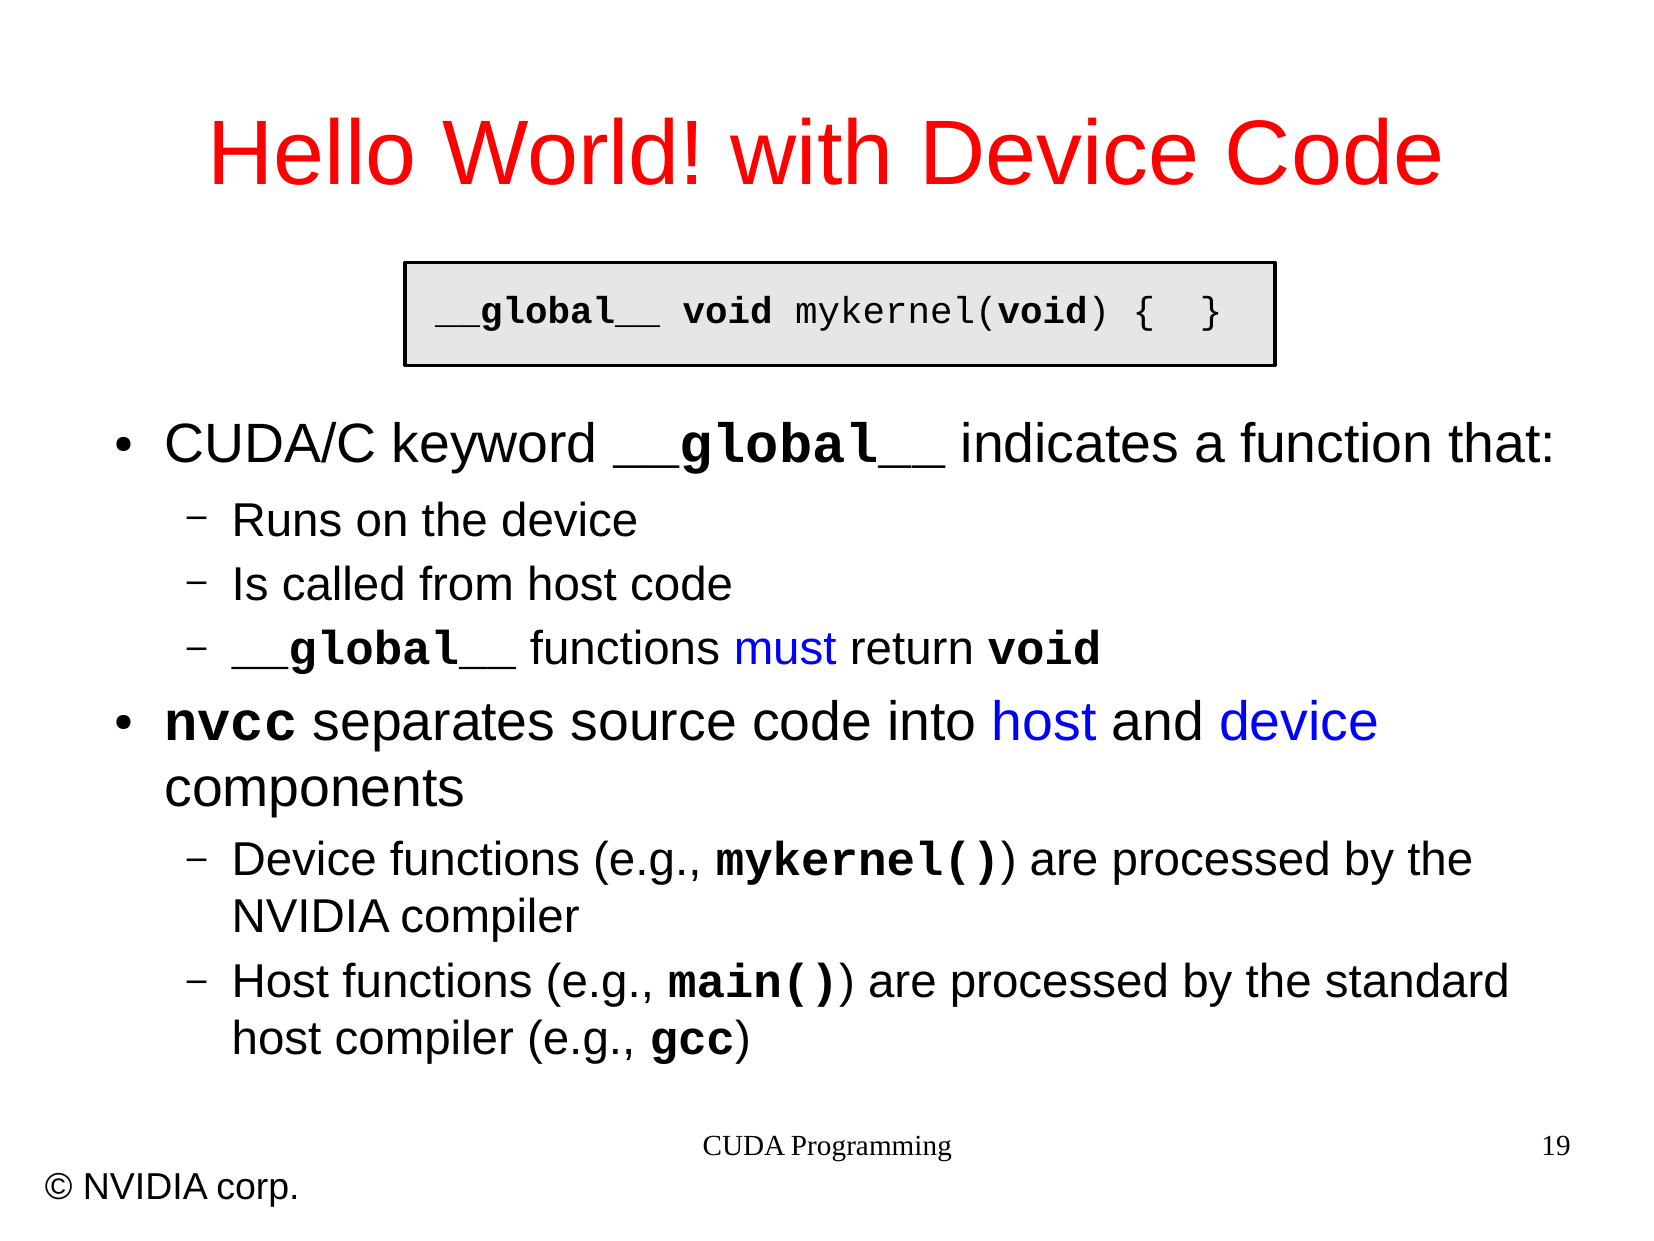

# Hello World! with Device Code
__global__ void mykernel(void) { }
CUDA/C keyword __global__ indicates a function that:
Runs on the device
Is called from host code
__global__ functions must return void
nvcc separates source code into host and device components
Device functions (e.g., mykernel()) are processed by the NVIDIA compiler
Host functions (e.g., main()) are processed by the standard host compiler (e.g., gcc)
CUDA Programming
19
© NVIDIA corp.